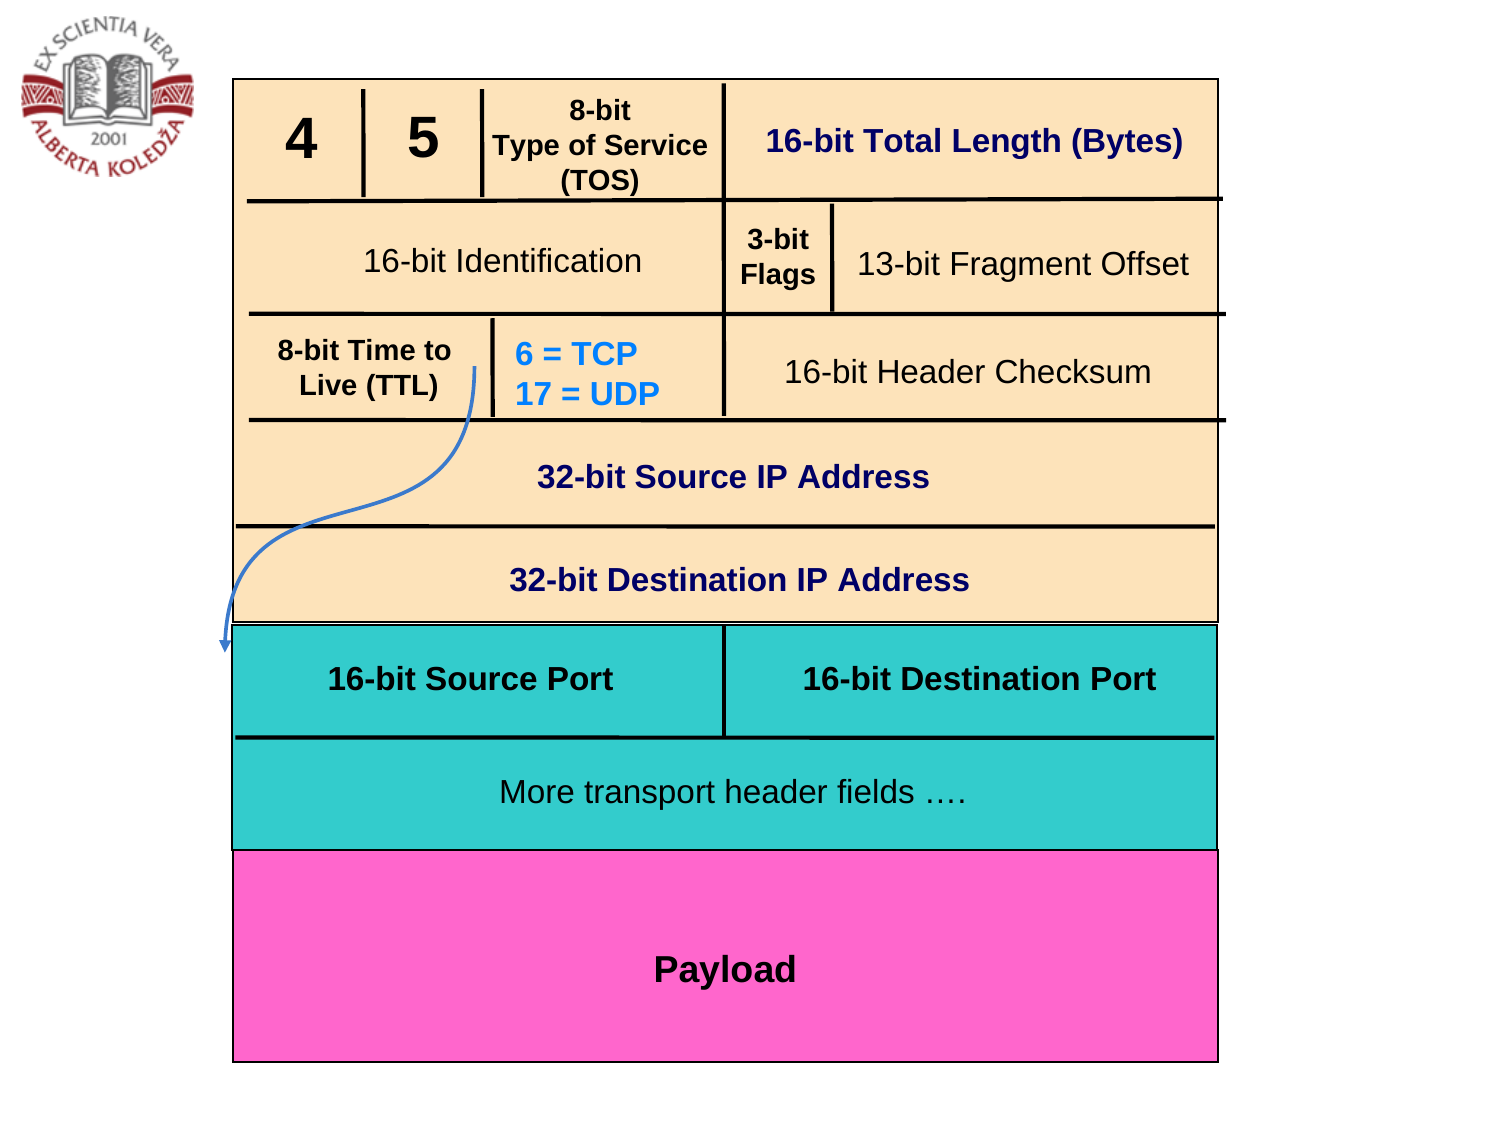

8-bit
Type of Service
(TOS)
5
4
16-bit Total Length (Bytes)
3-bit
Flags
16-bit Identification
13-bit Fragment Offset
8-bit Time to
Live (TTL)
6 = TCP
17 = UDP
16-bit Header Checksum
32-bit Source IP Address
32-bit Destination IP Address
16-bit Source Port
16-bit Destination Port
More transport header fields ….
Payload